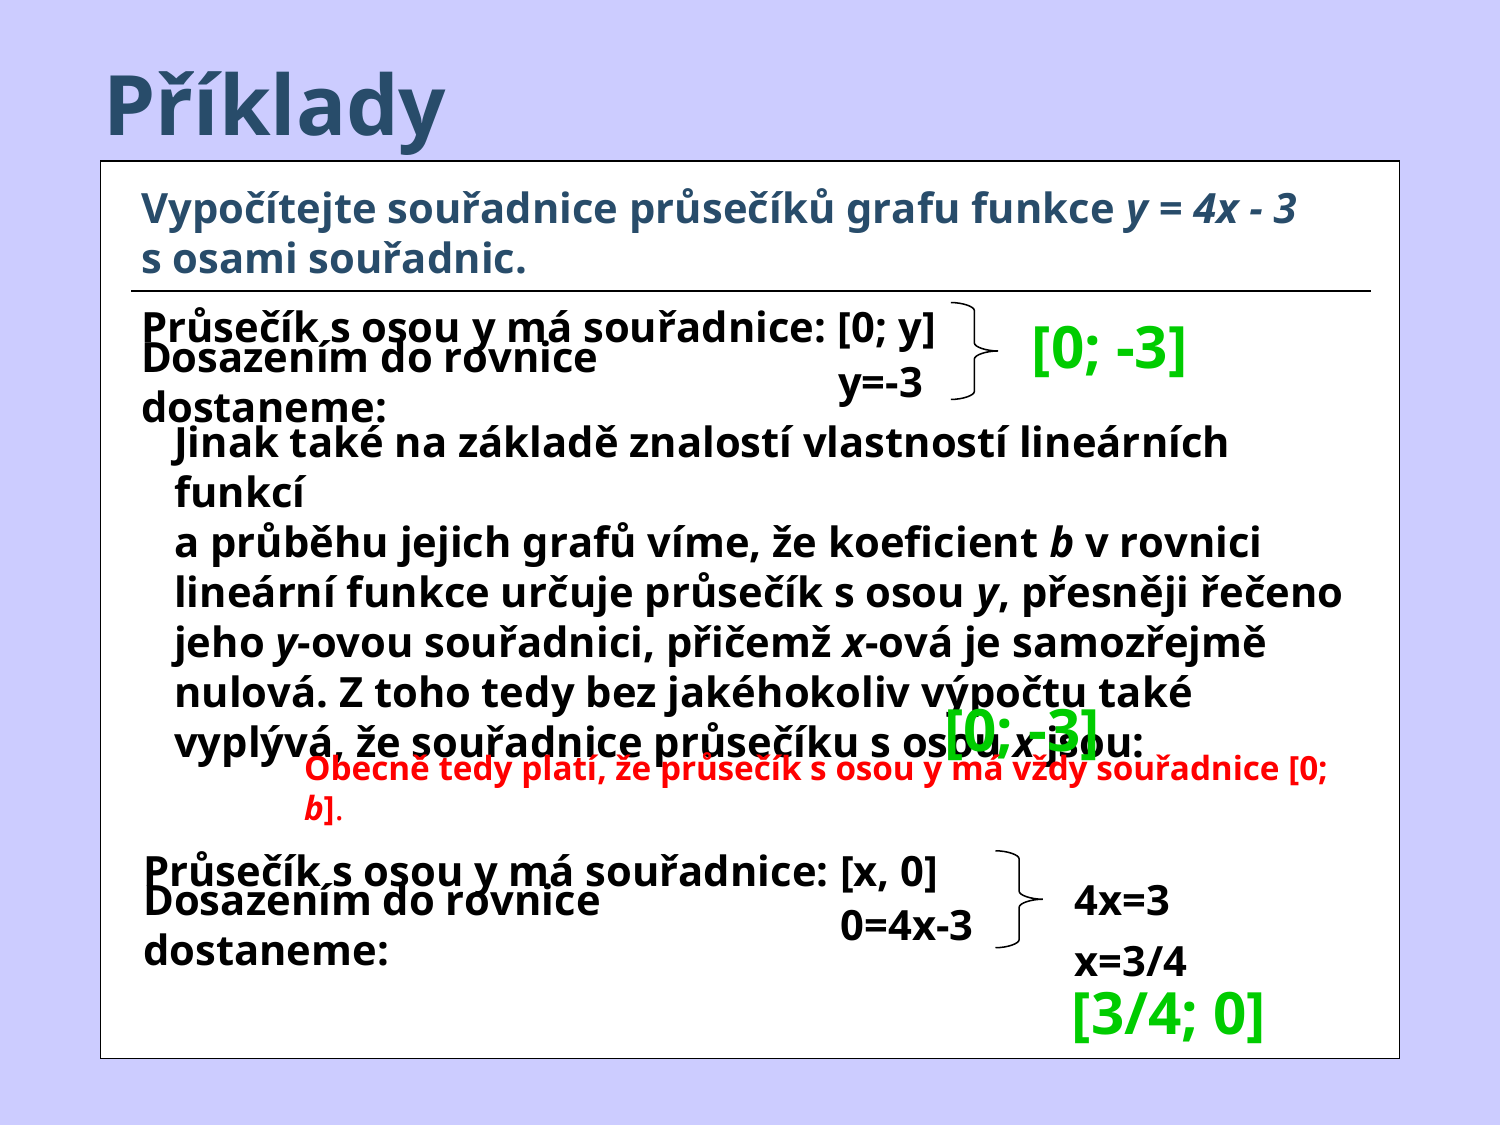

# Příklady
Vypočítejte souřadnice průsečíků grafu funkce y = 4x - 3
s osami souřadnic.
Průsečík s osou y má souřadnice: [0; y]
[0; -3]
Dosazením do rovnice dostaneme:
y=-3
Jinak také na základě znalostí vlastností lineárních funkcí
a průběhu jejich grafů víme, že koeficient b v rovnici lineární funkce určuje průsečík s osou y, přesněji řečeno jeho y-ovou souřadnici, přičemž x-ová je samozřejmě nulová. Z toho tedy bez jakéhokoliv výpočtu také vyplývá, že souřadnice průsečíku s osou x jsou:
[0; -3]
Obecně tedy platí, že průsečík s osou y má vždy souřadnice [0; b].
Průsečík s osou y má souřadnice: [x, 0]
4x=3
Dosazením do rovnice dostaneme:
0=4x-3
x=3/4
[3/4; 0]